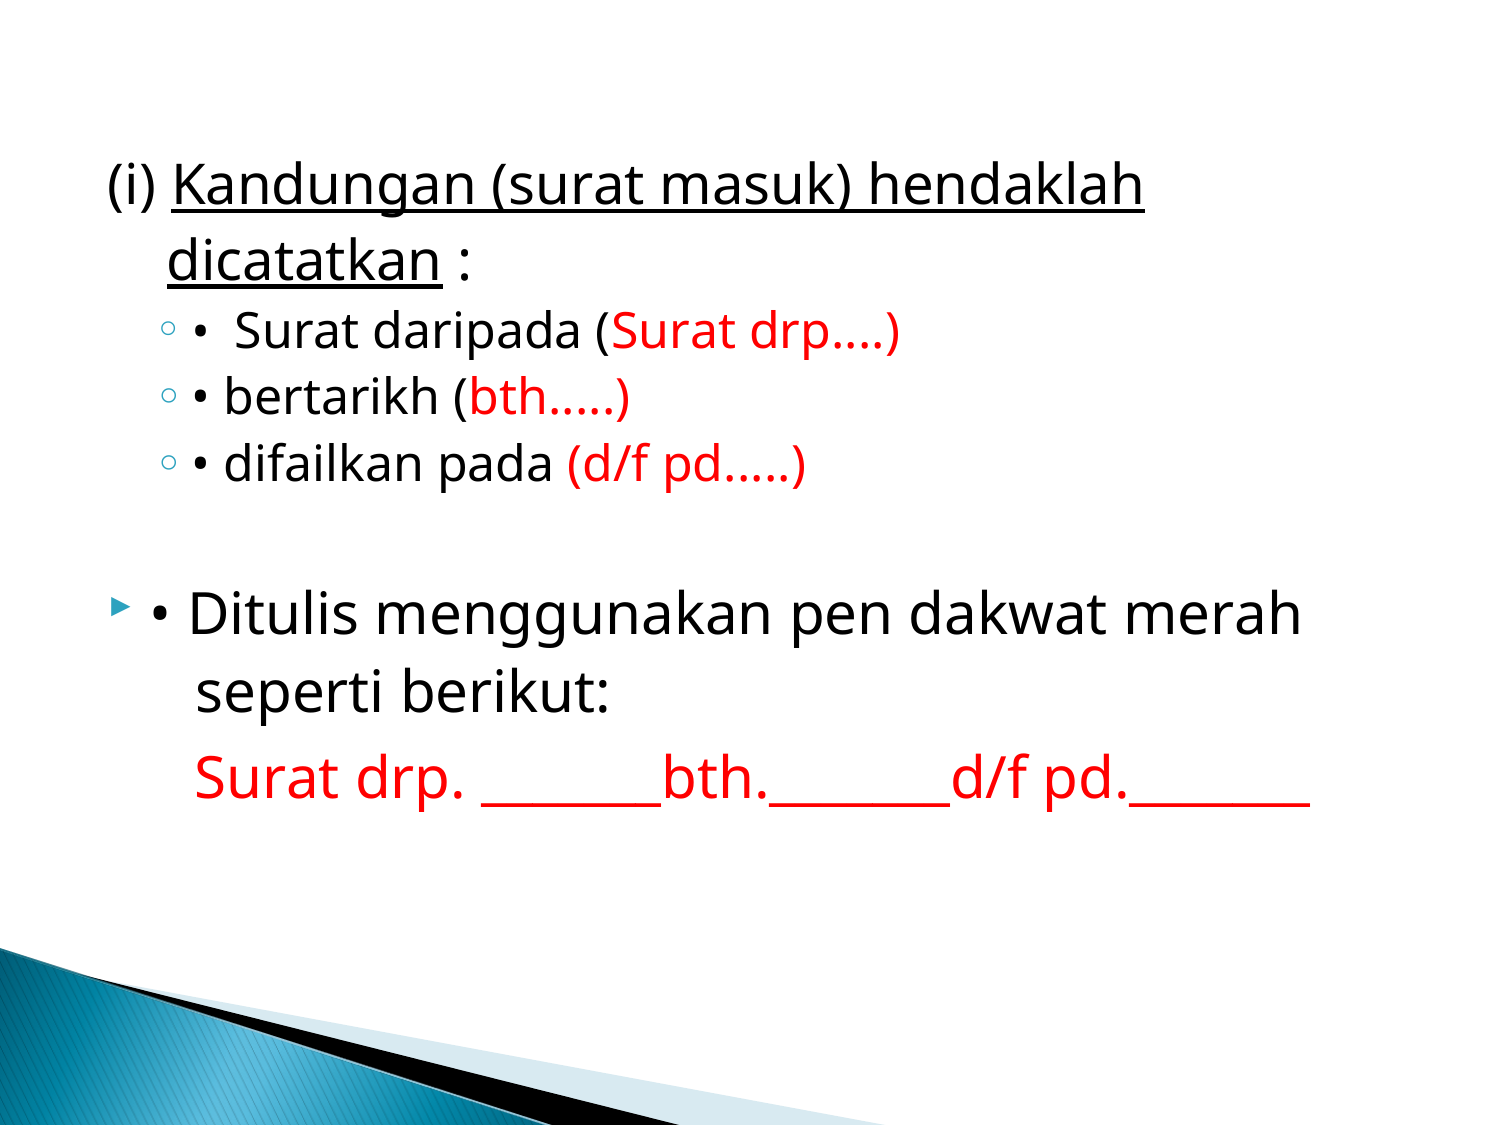

# (i) Kandungan (surat masuk) hendaklah
 dicatatkan :
• Surat daripada (Surat drp....)
• bertarikh (bth.....)
• difailkan pada (d/f pd.....)
• Ditulis menggunakan pen dakwat merah
	 seperti berikut:
 Surat drp. _______bth._______d/f pd._______